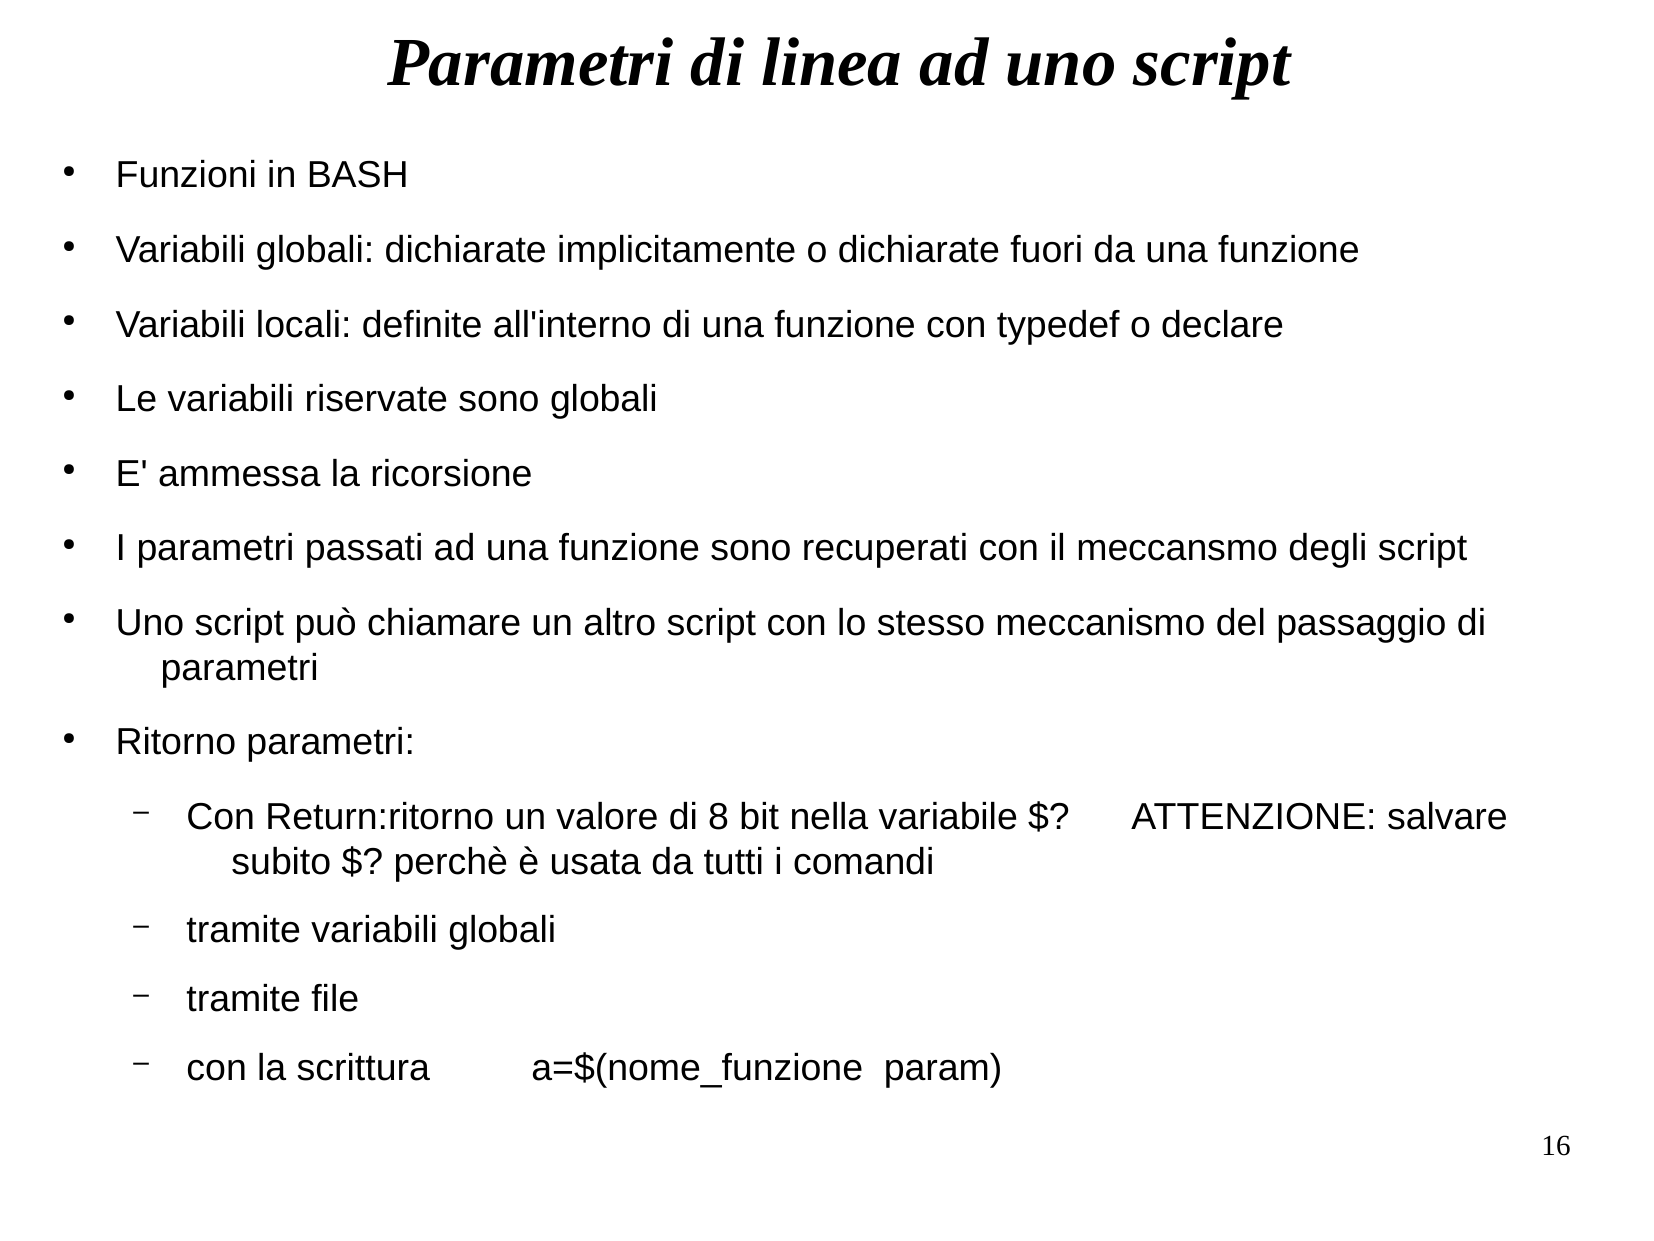

# Parametri di linea ad uno script
Funzioni in BASH
Variabili globali: dichiarate implicitamente o dichiarate fuori da una funzione
Variabili locali: definite all'interno di una funzione con typedef o declare
Le variabili riservate sono globali
E' ammessa la ricorsione
I parametri passati ad una funzione sono recuperati con il meccansmo degli script
Uno script può chiamare un altro script con lo stesso meccanismo del passaggio di parametri
Ritorno parametri:
Con Return:ritorno un valore di 8 bit nella variabile $?	ATTENZIONE: salvare subito $? perchè è usata da tutti i comandi
tramite variabili globali
tramite file
con la scrittura 		a=$(nome_funzione param)
16